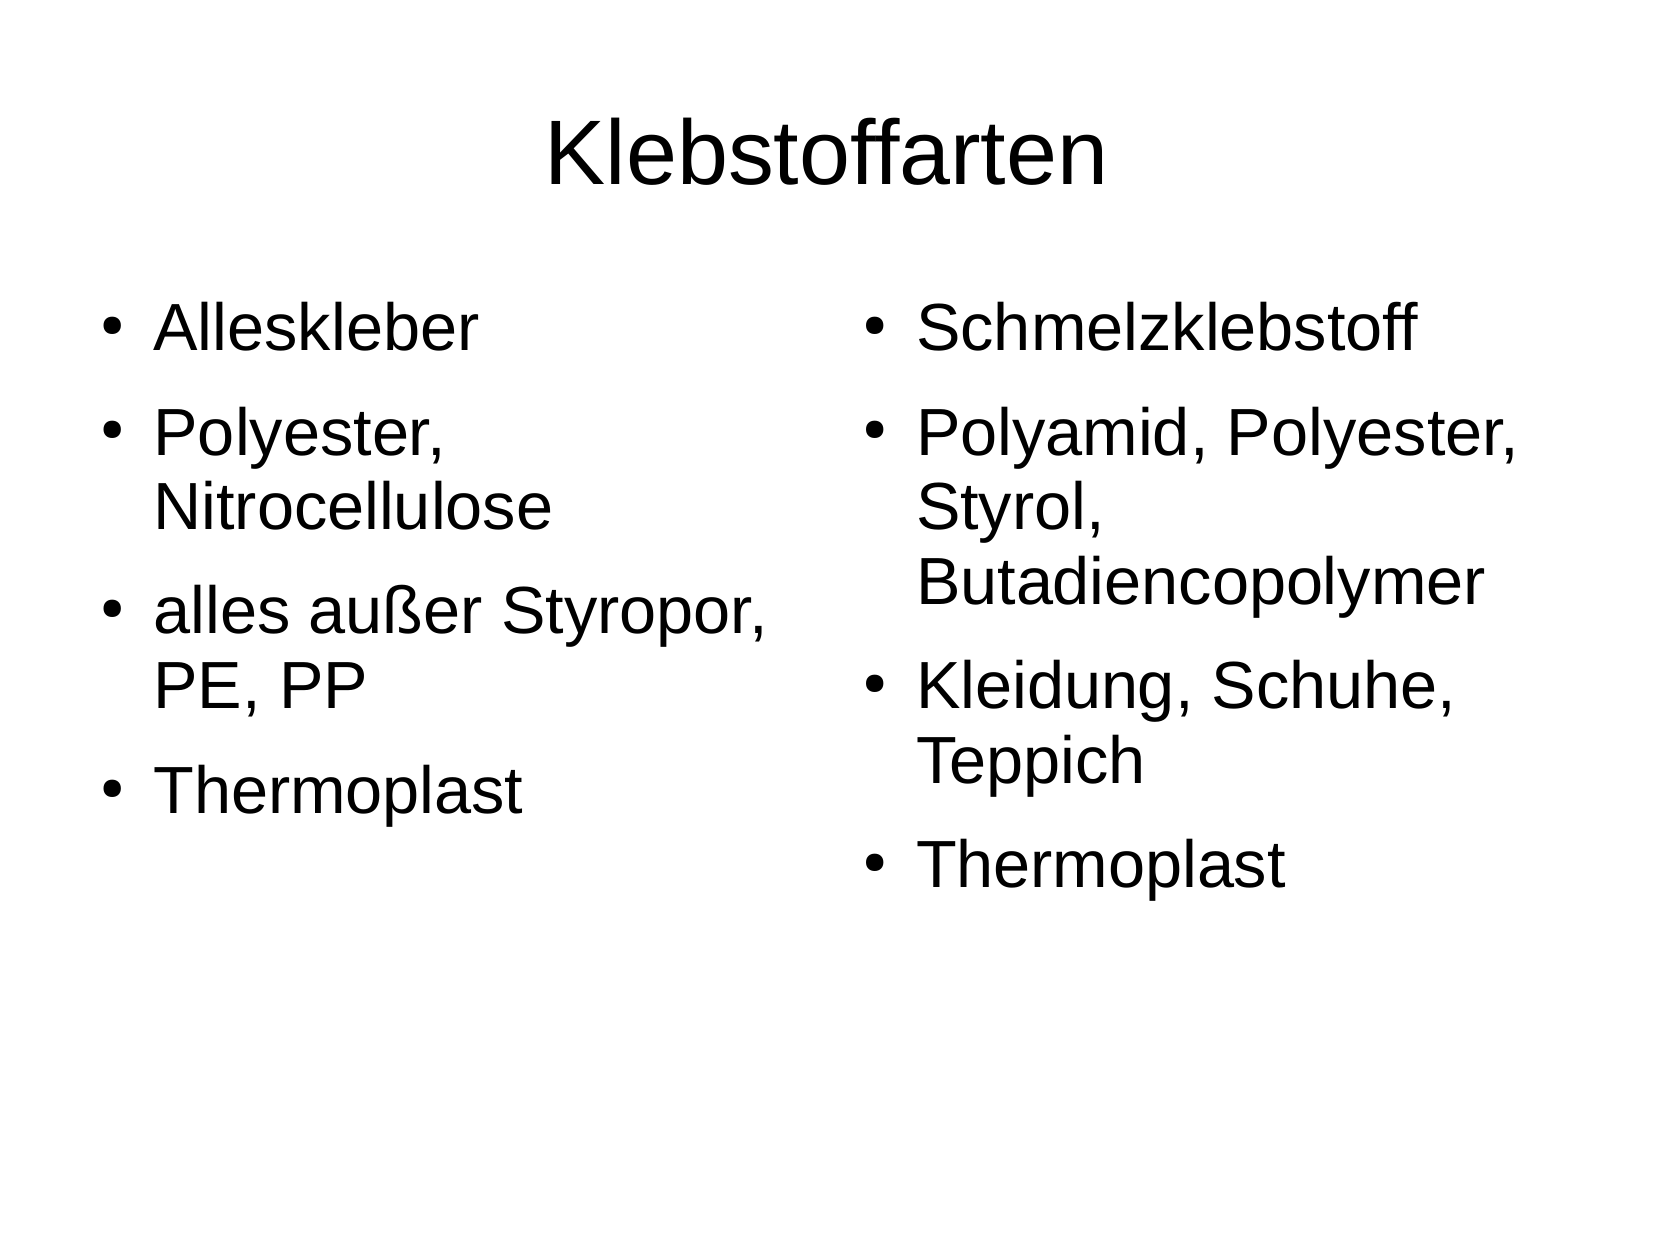

# Klebstoffarten
Alleskleber
Polyester, Nitrocellulose
alles außer Styropor, PE, PP
Thermoplast
Schmelzklebstoff
Polyamid, Polyester, Styrol, Butadiencopolymer
Kleidung, Schuhe, Teppich
Thermoplast